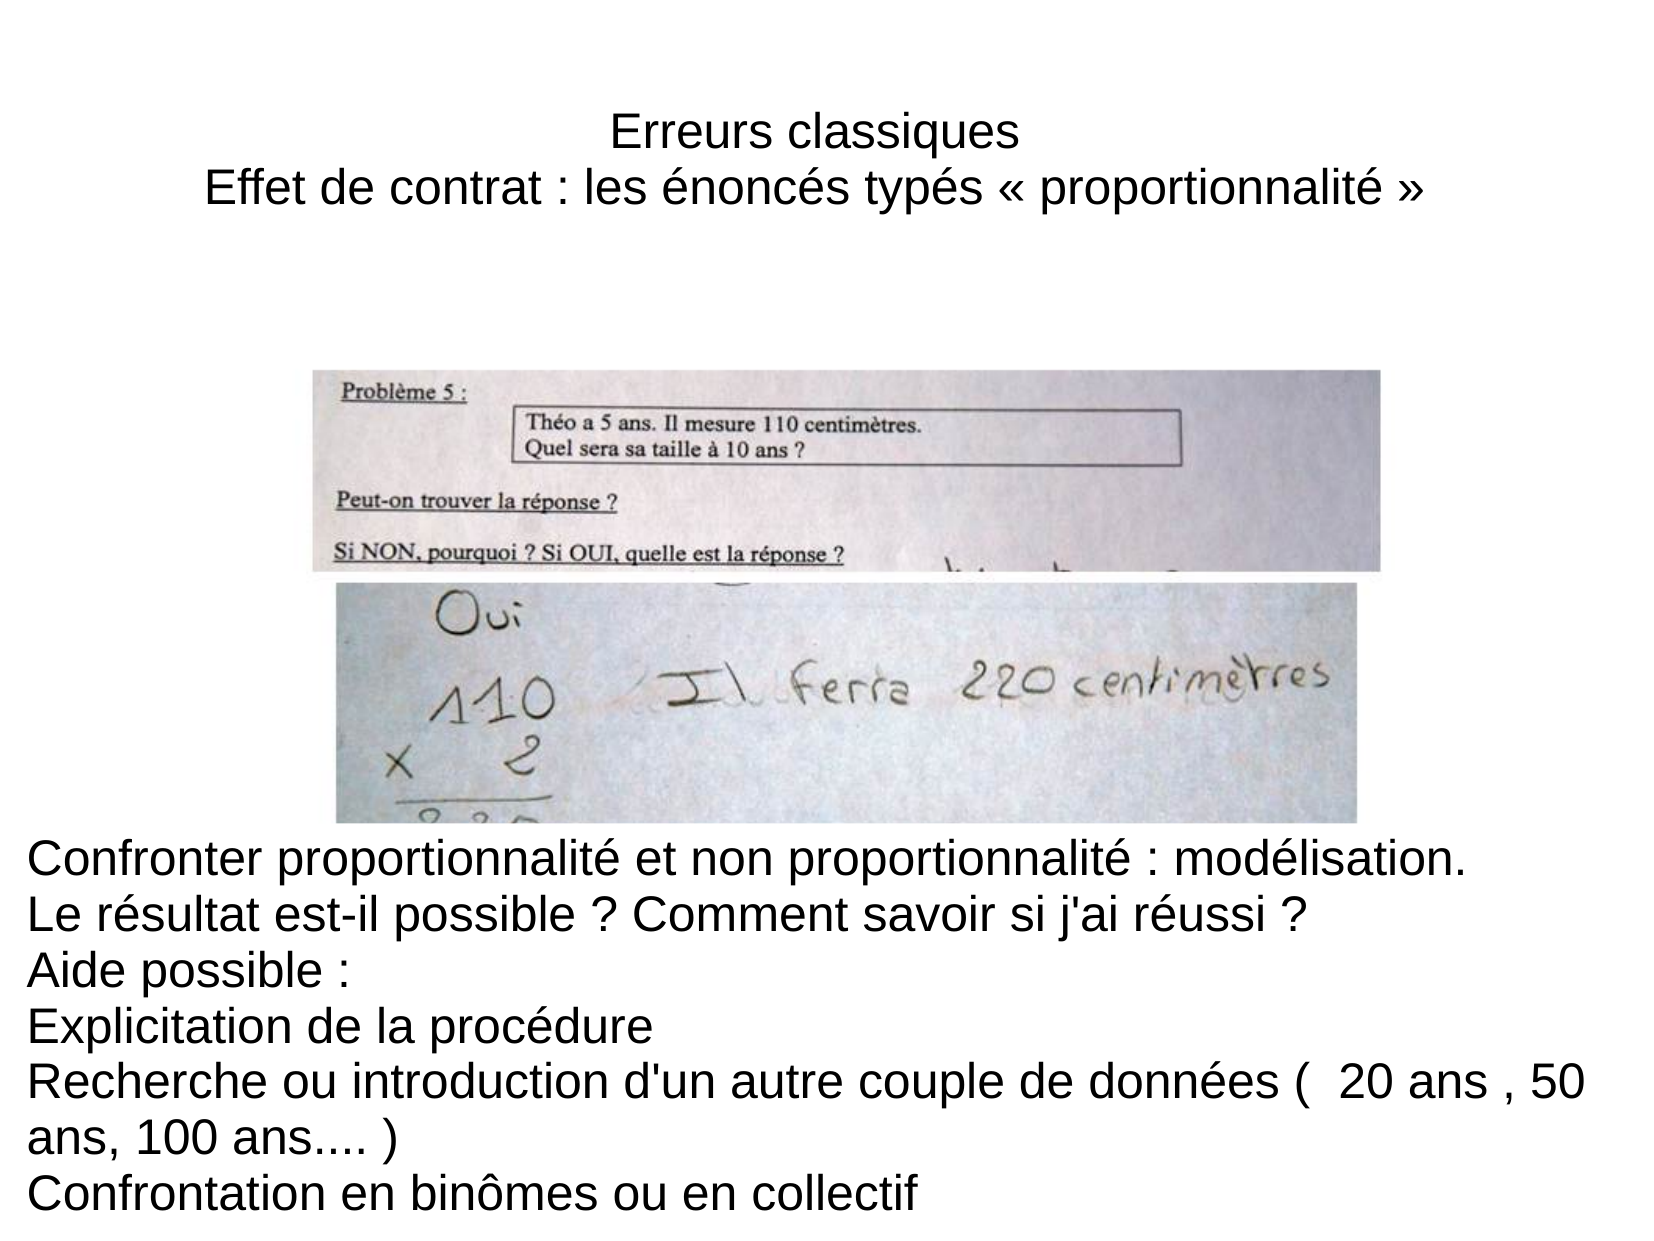

Erreurs classiques
Effet de contrat : les énoncés typés « proportionnalité »
Confronter proportionnalité et non proportionnalité : modélisation.
Le résultat est-il possible ? Comment savoir si j'ai réussi ?
Aide possible :
Explicitation de la procédure
Recherche ou introduction d'un autre couple de données ( 20 ans , 50 ans, 100 ans.... )
Confrontation en binômes ou en collectif